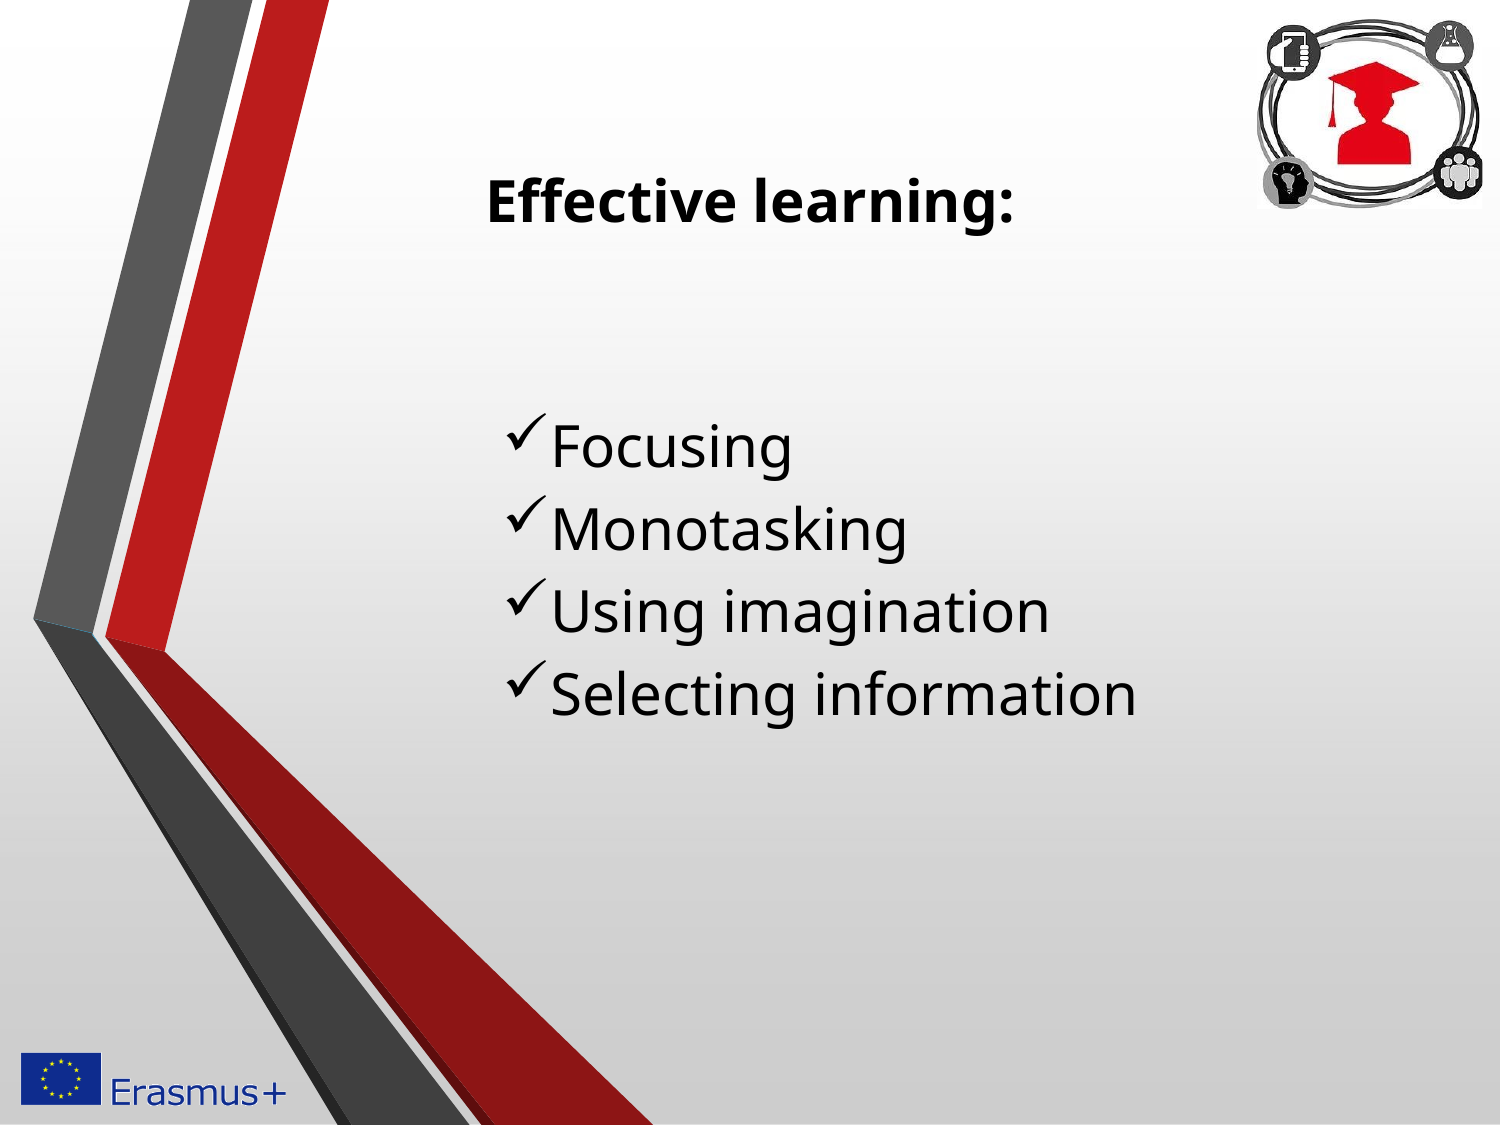

# Effective learning:
Focusing
Monotasking
Using imagination
Selecting information